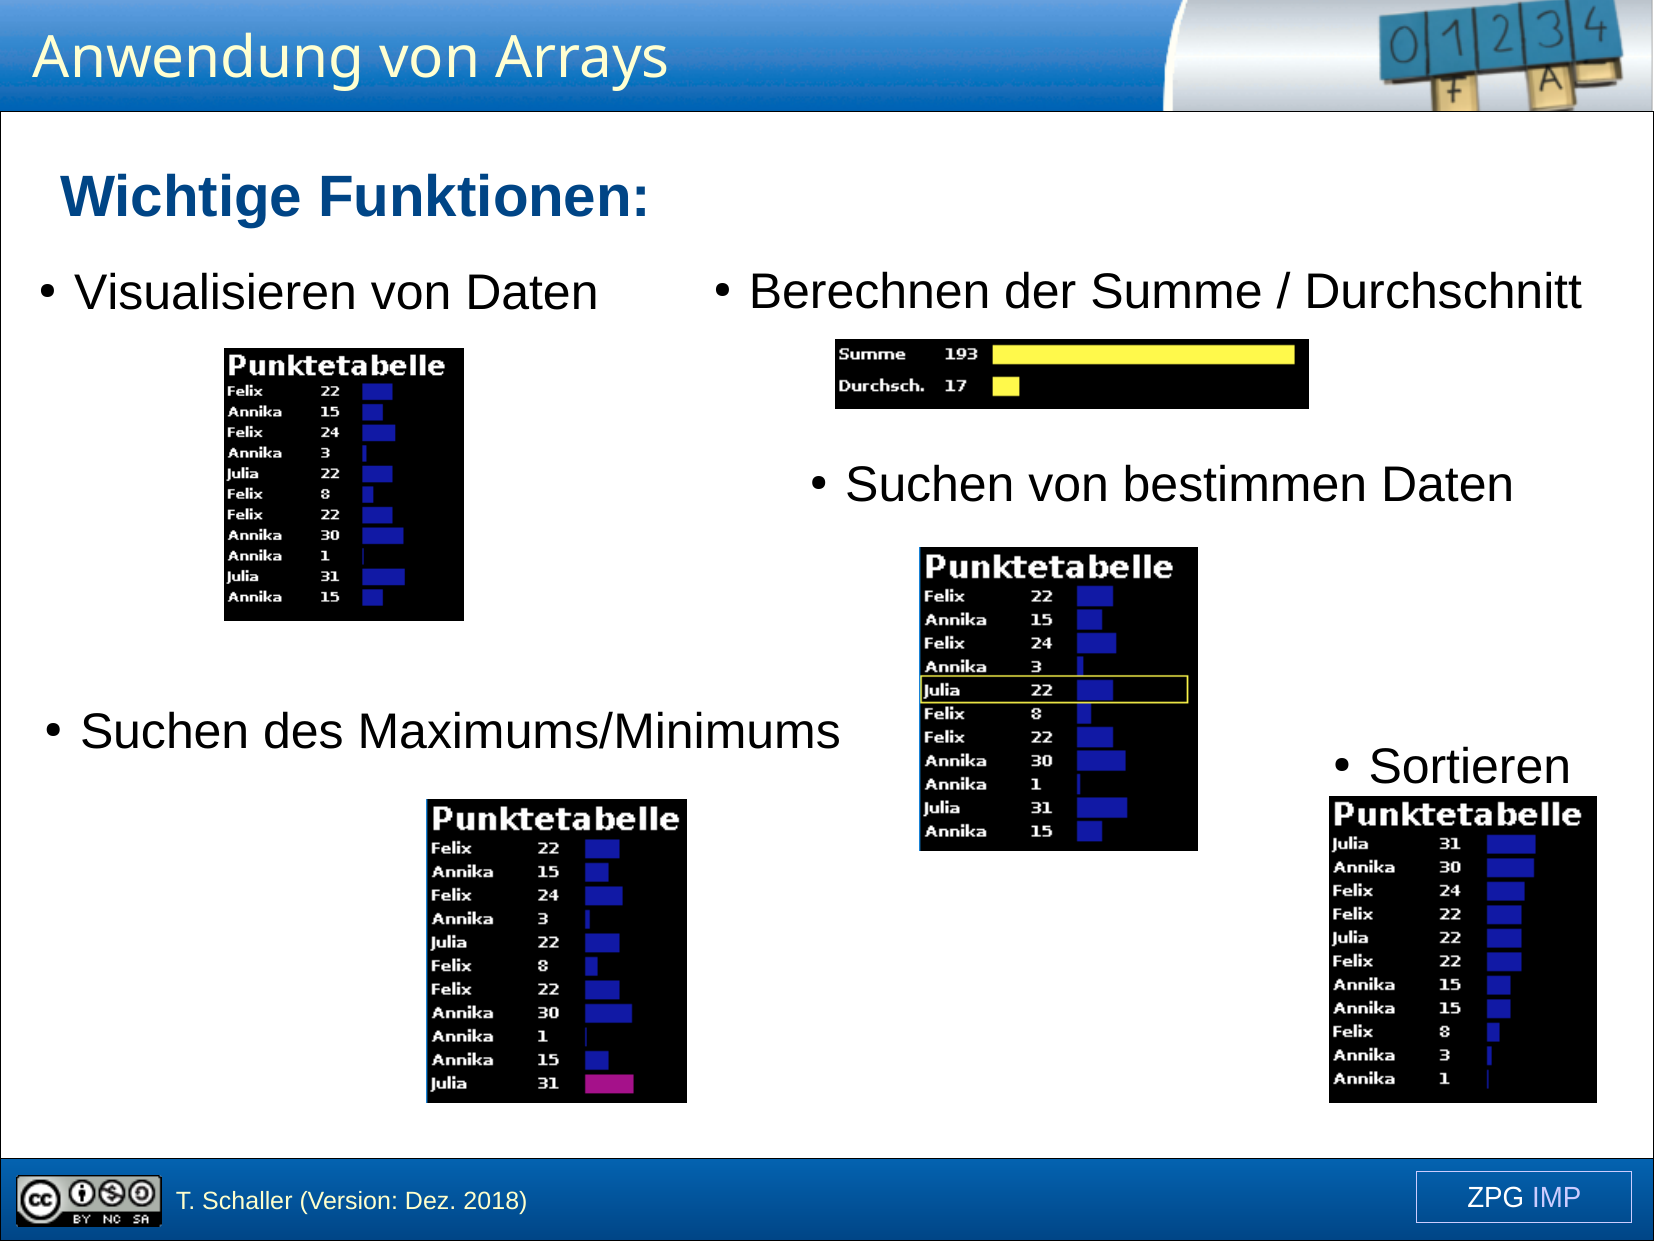

# Anwendung von Arrays
Wichtige Funktionen:
Berechnen der Summe / Durchschnitt
Visualisieren von Daten
Suchen von bestimmen Daten
Suchen des Maximums/Minimums
Sortieren
3